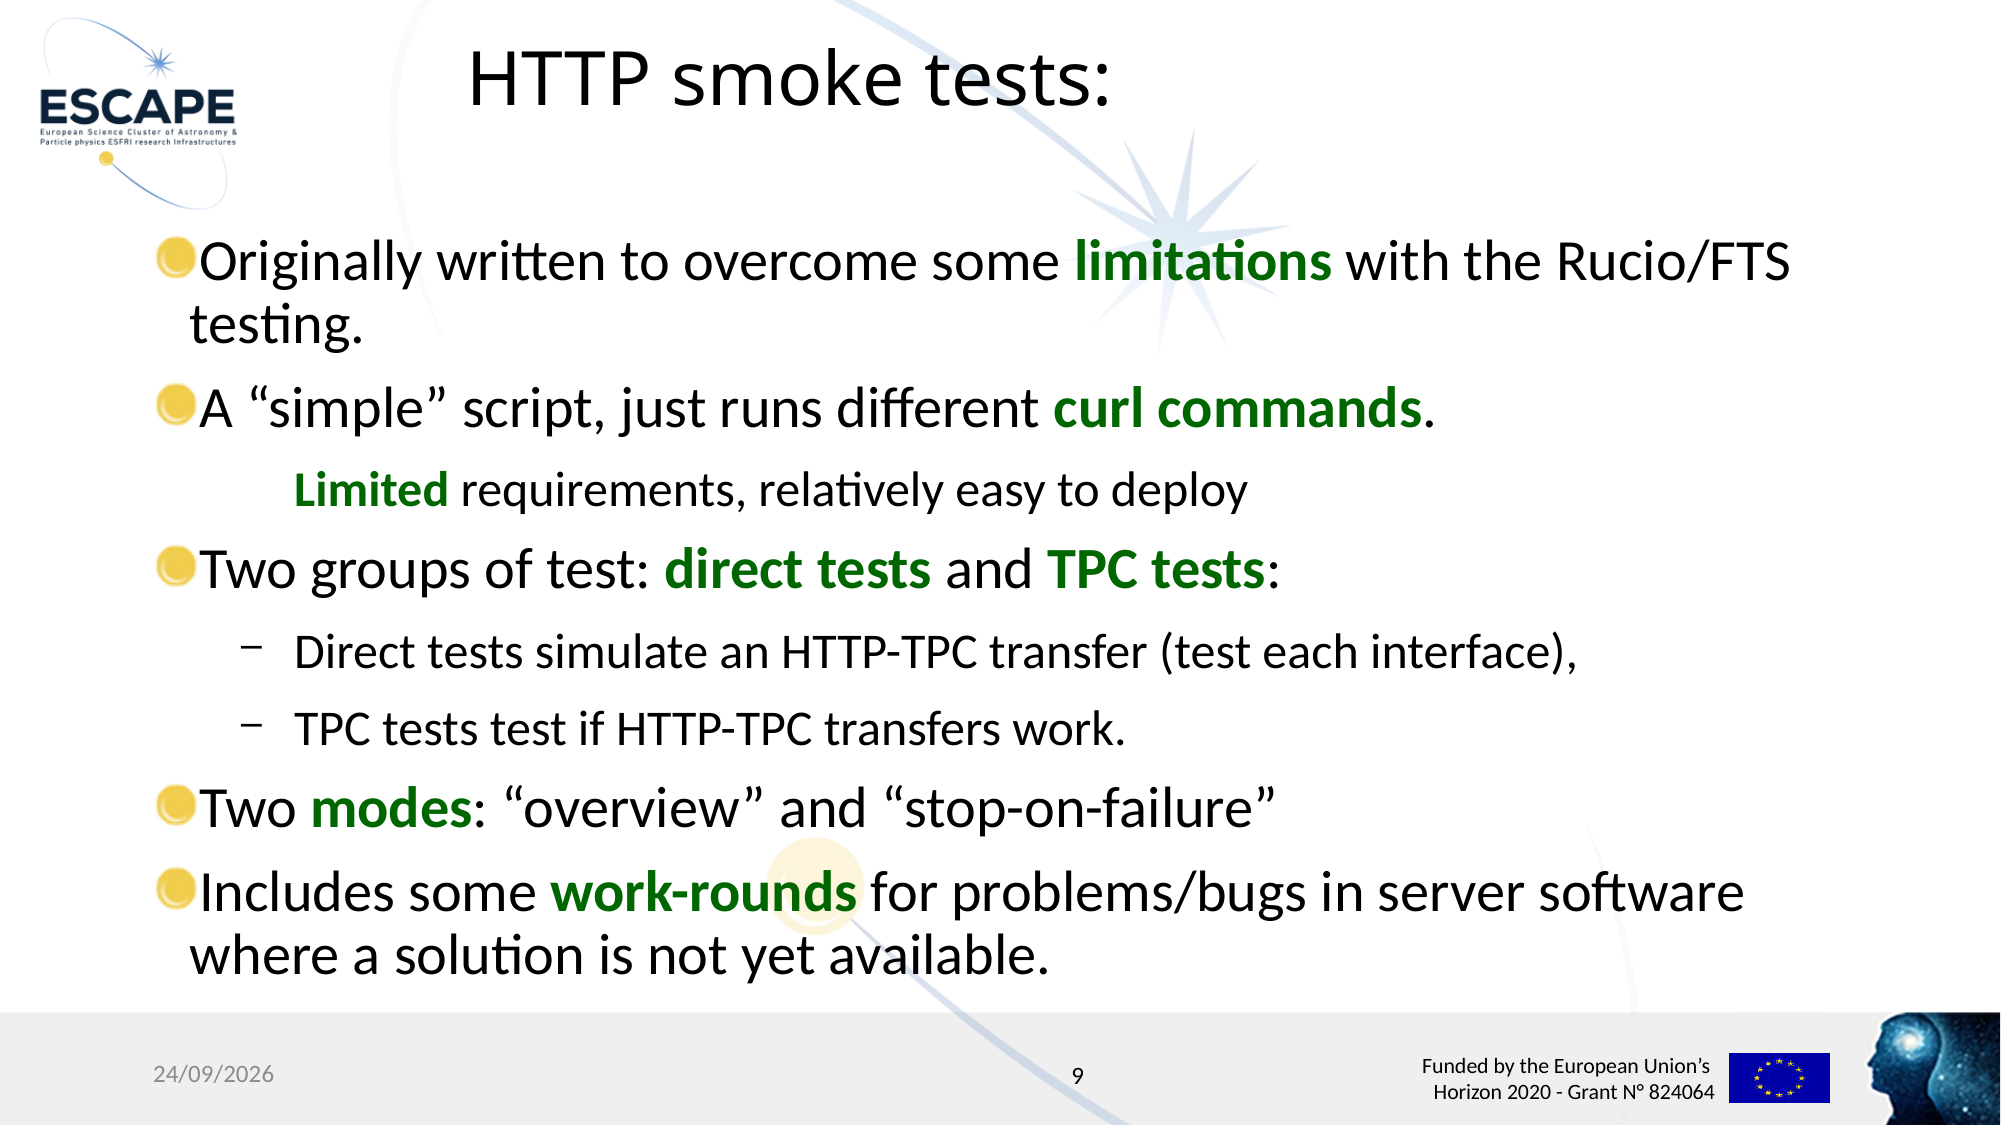

# HTTP smoke tests:
Originally written to overcome some limitations with the Rucio/FTS testing.
A “simple” script, just runs different curl commands.
Limited requirements, relatively easy to deploy
Two groups of test: direct tests and TPC tests:
Direct tests simulate an HTTP-TPC transfer (test each interface),
TPC tests test if HTTP-TPC transfers work.
Two modes: “overview” and “stop-on-failure”
Includes some work-rounds for problems/bugs in server software where a solution is not yet available.